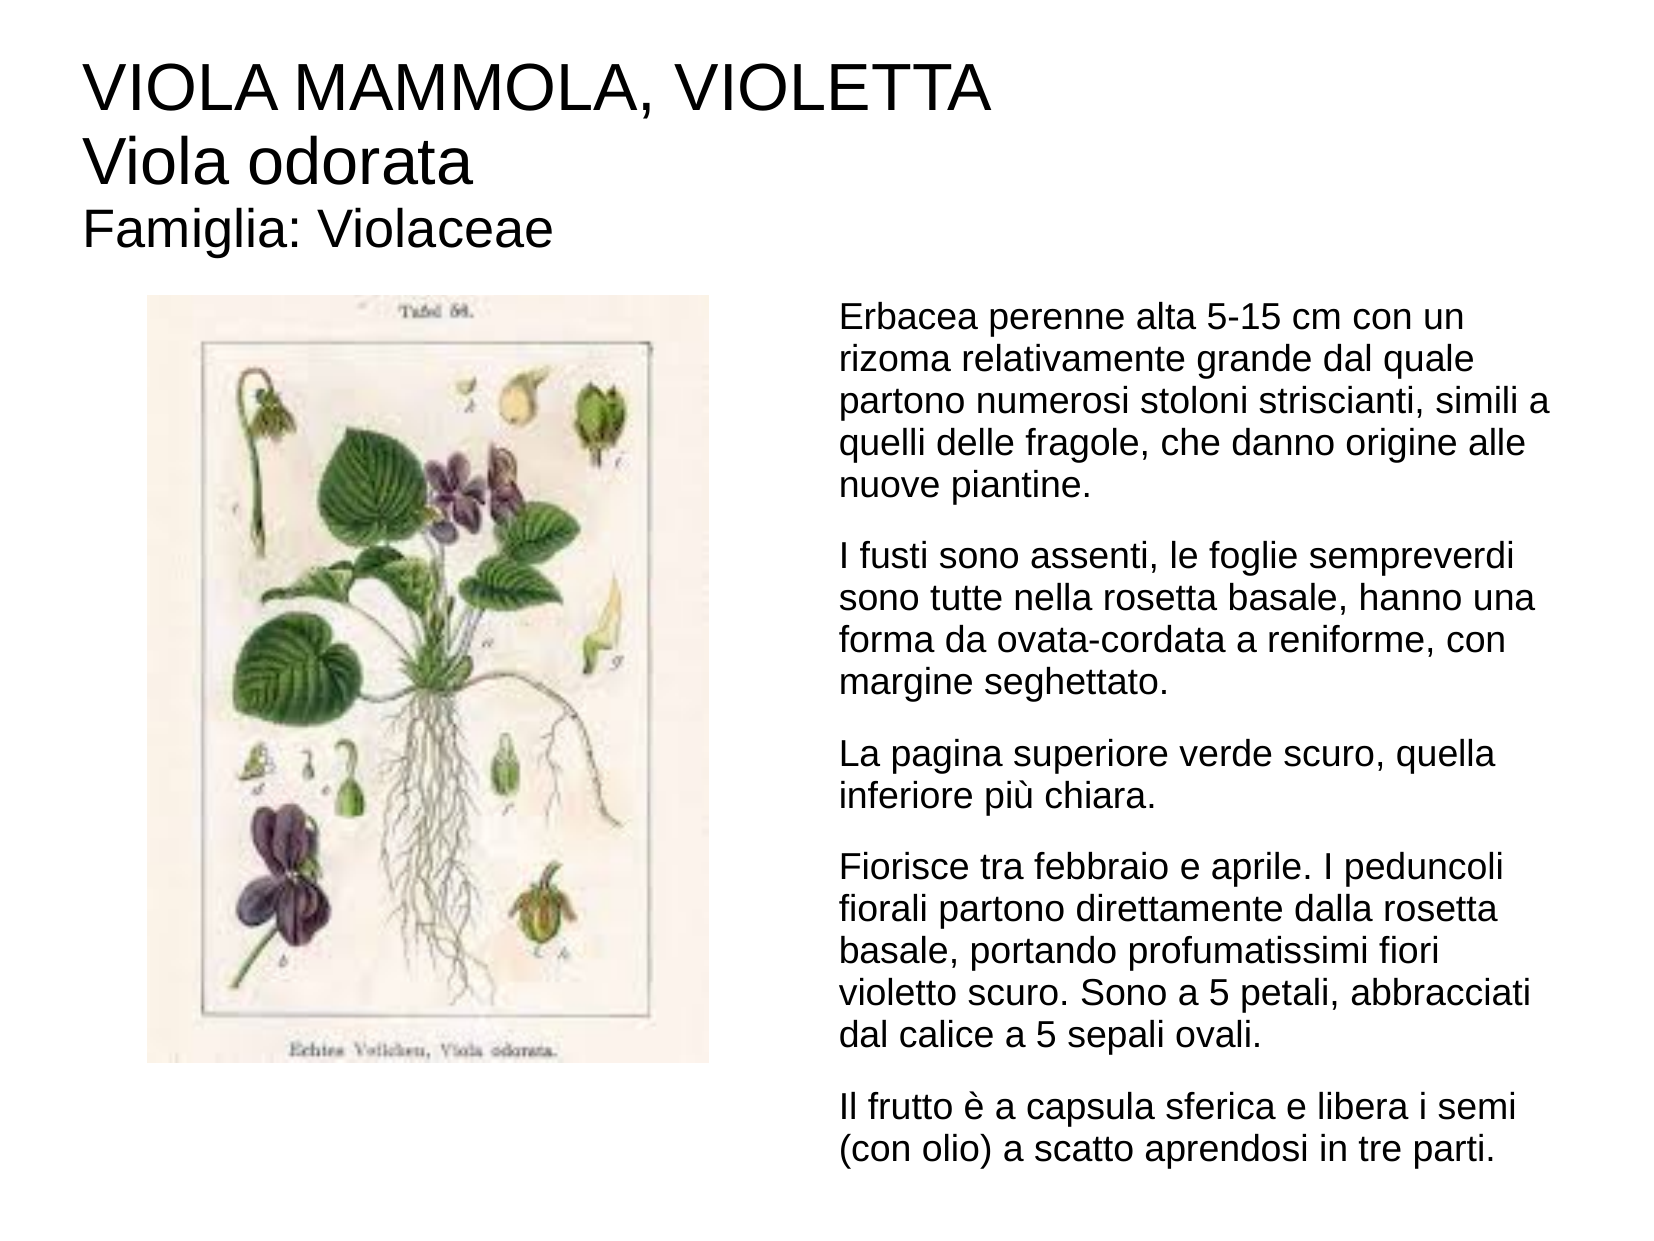

# VIOLA MAMMOLA, VIOLETTA Viola odorata Famiglia: Violaceae
Erbacea perenne alta 5-15 cm con un rizoma relativamente grande dal quale partono numerosi stoloni striscianti, simili a quelli delle fragole, che danno origine alle nuove piantine.
I fusti sono assenti, le foglie sempreverdi sono tutte nella rosetta basale, hanno una forma da ovata-cordata a reniforme, con margine seghettato.
La pagina superiore verde scuro, quella inferiore più chiara.
Fiorisce tra febbraio e aprile. I peduncoli fiorali partono direttamente dalla rosetta basale, portando profumatissimi fiori violetto scuro. Sono a 5 petali, abbracciati dal calice a 5 sepali ovali.
Il frutto è a capsula sferica e libera i semi (con olio) a scatto aprendosi in tre parti.